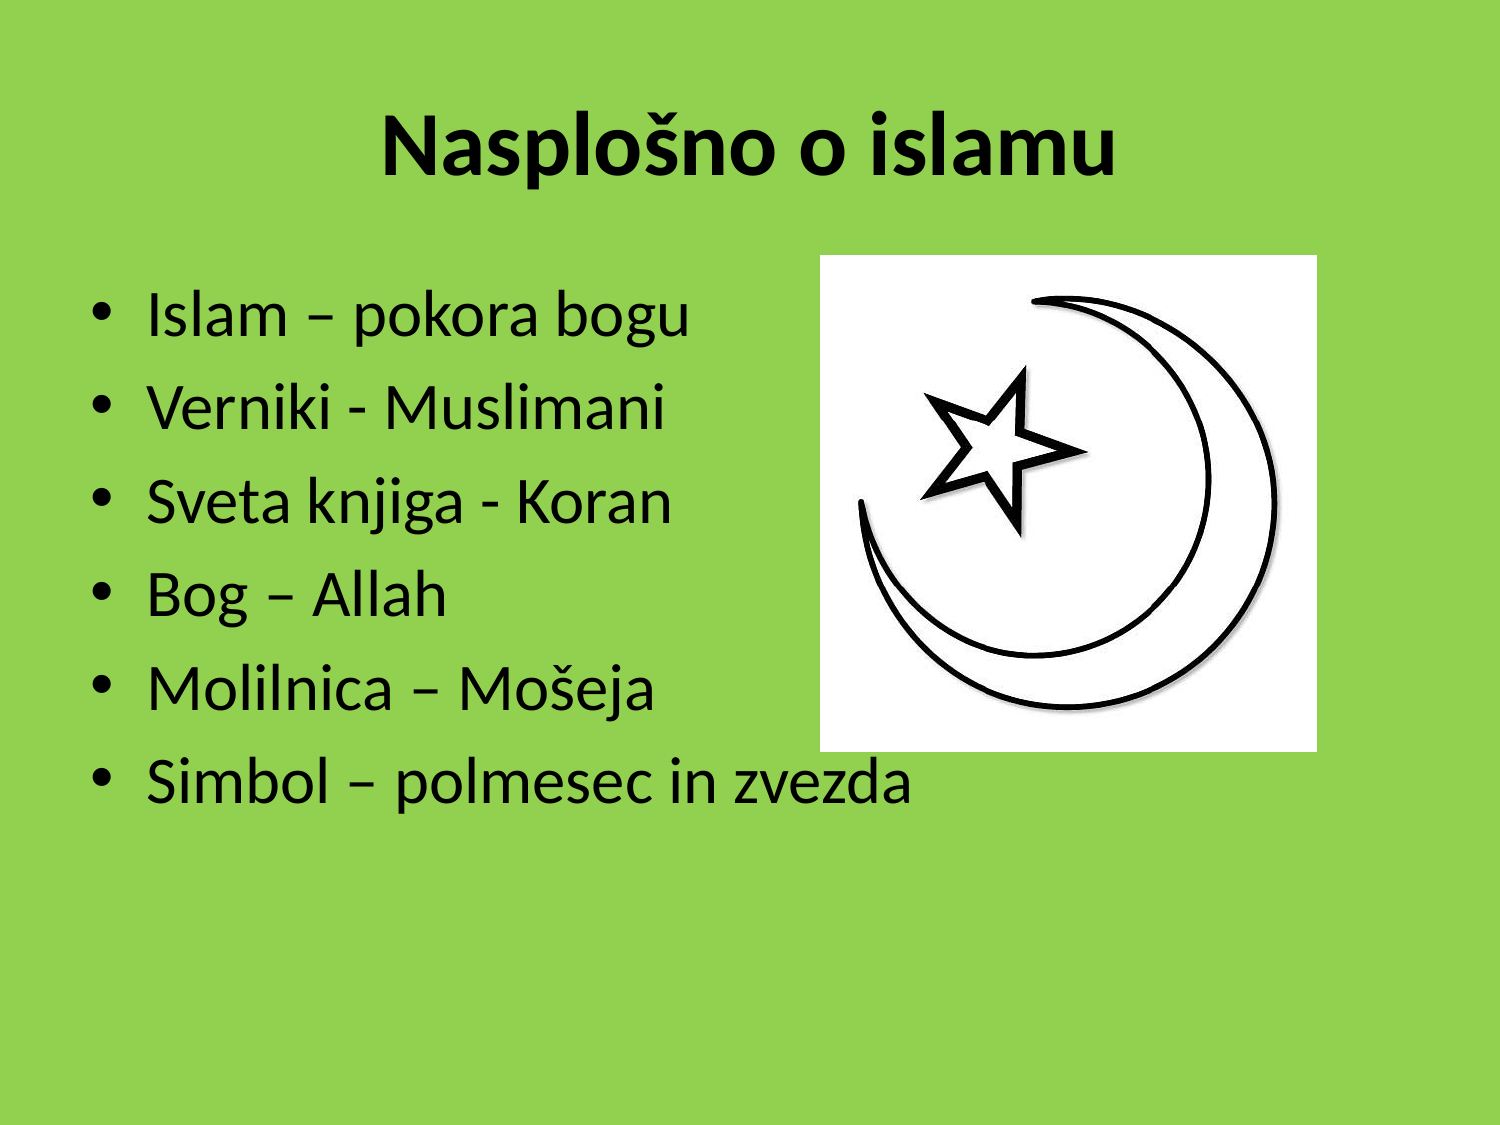

# Nasplošno o islamu
Islam – pokora bogu
Verniki - Muslimani
Sveta knjiga - Koran
Bog – Allah
Molilnica – Mošeja
Simbol – polmesec in zvezda